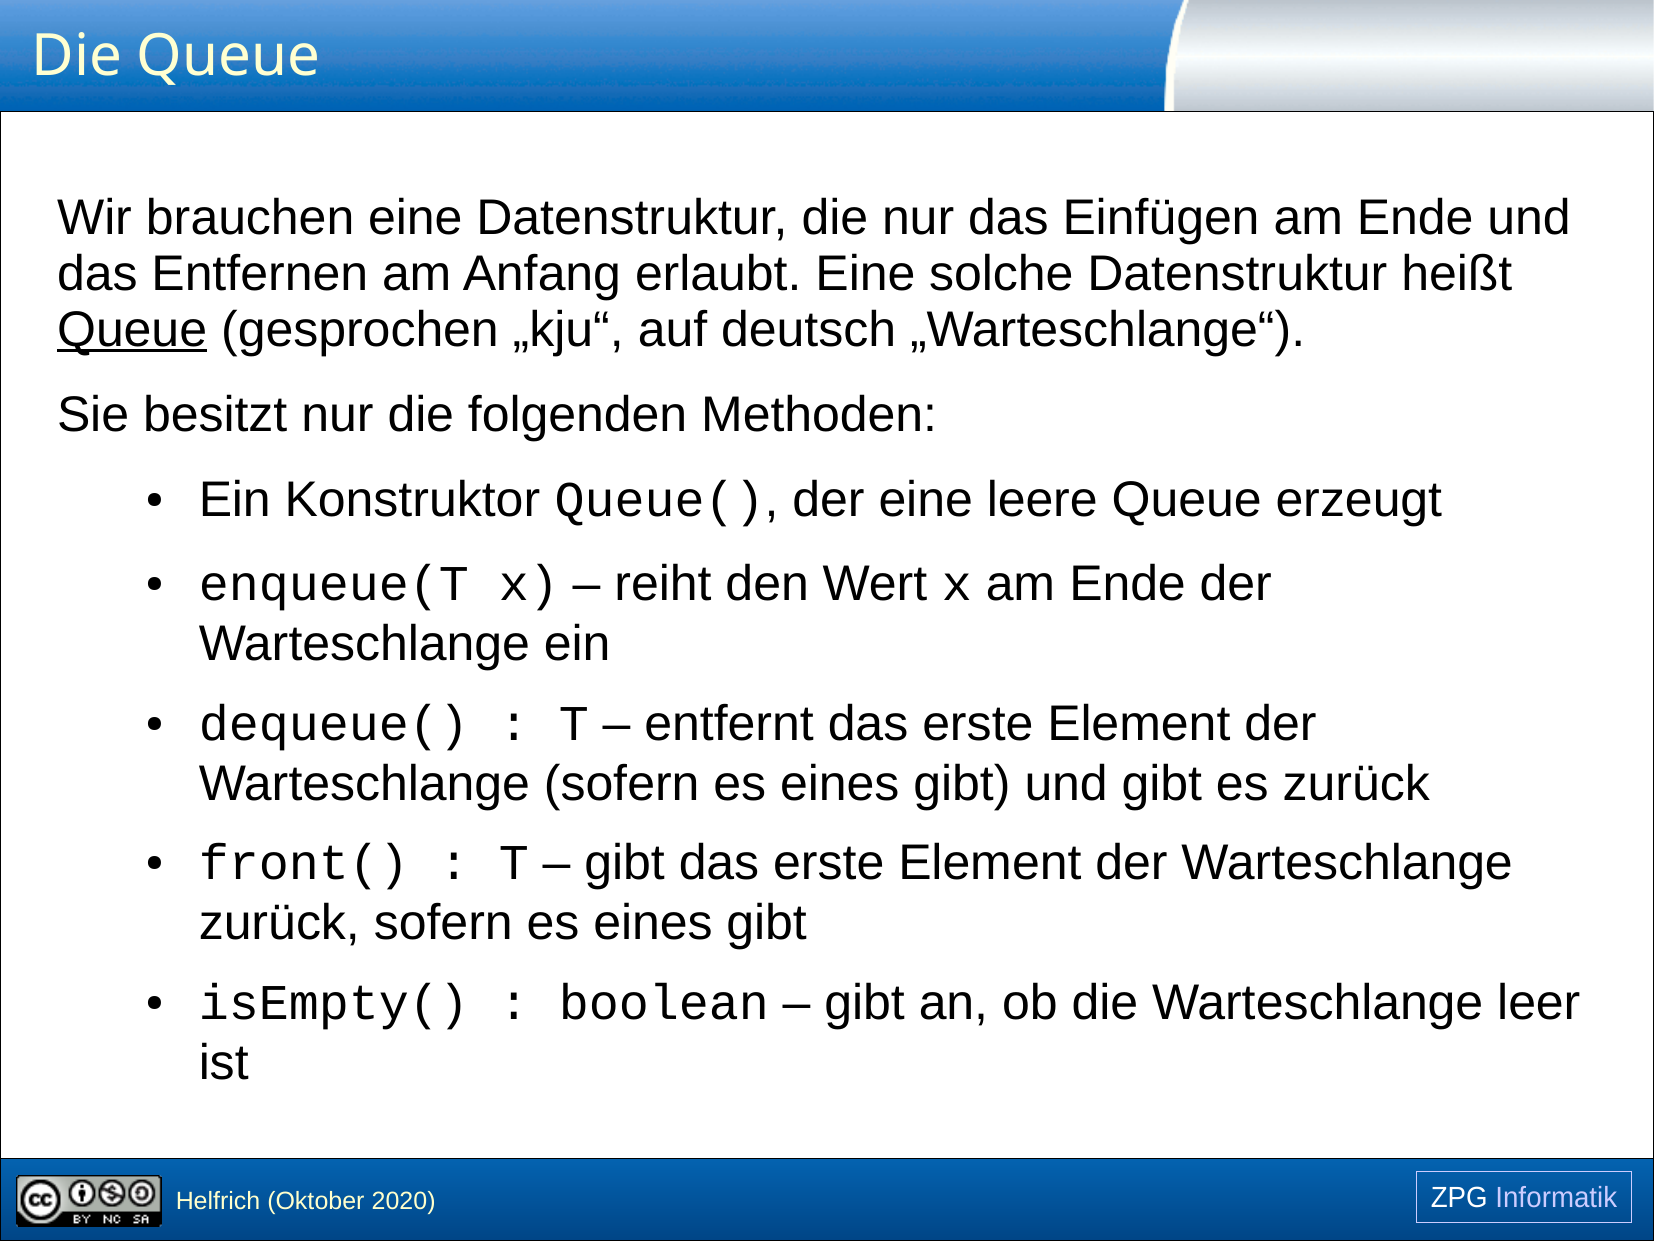

# Die Queue
Wir brauchen eine Datenstruktur, die nur das Einfügen am Ende und das Entfernen am Anfang erlaubt. Eine solche Datenstruktur heißt Queue (gesprochen „kju“, auf deutsch „Warteschlange“).
Sie besitzt nur die folgenden Methoden:
Ein Konstruktor Queue(), der eine leere Queue erzeugt
enqueue(T x) – reiht den Wert x am Ende der Warteschlange ein
dequeue() : T – entfernt das erste Element der Warteschlange (sofern es eines gibt) und gibt es zurück
front() : T – gibt das erste Element der Warteschlange zurück, sofern es eines gibt
isEmpty() : boolean – gibt an, ob die Warteschlange leer ist